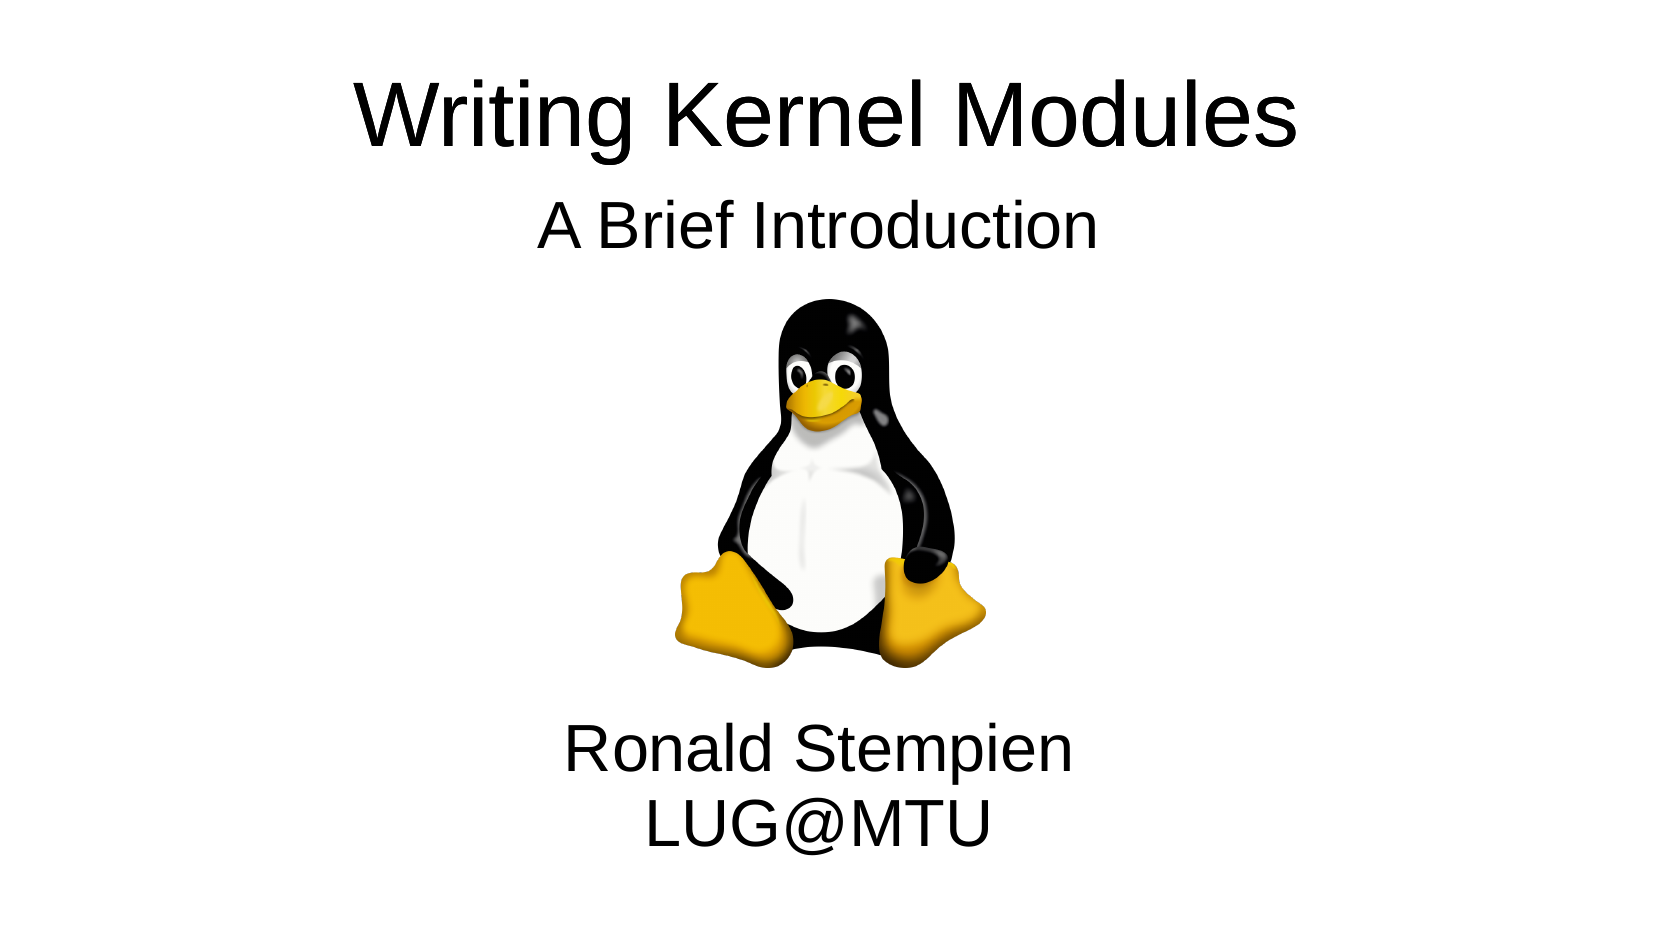

# Writing Kernel Modules
Writing Kernel Modules
A Brief Introduction
Ronald Stempien
LUG@MTU